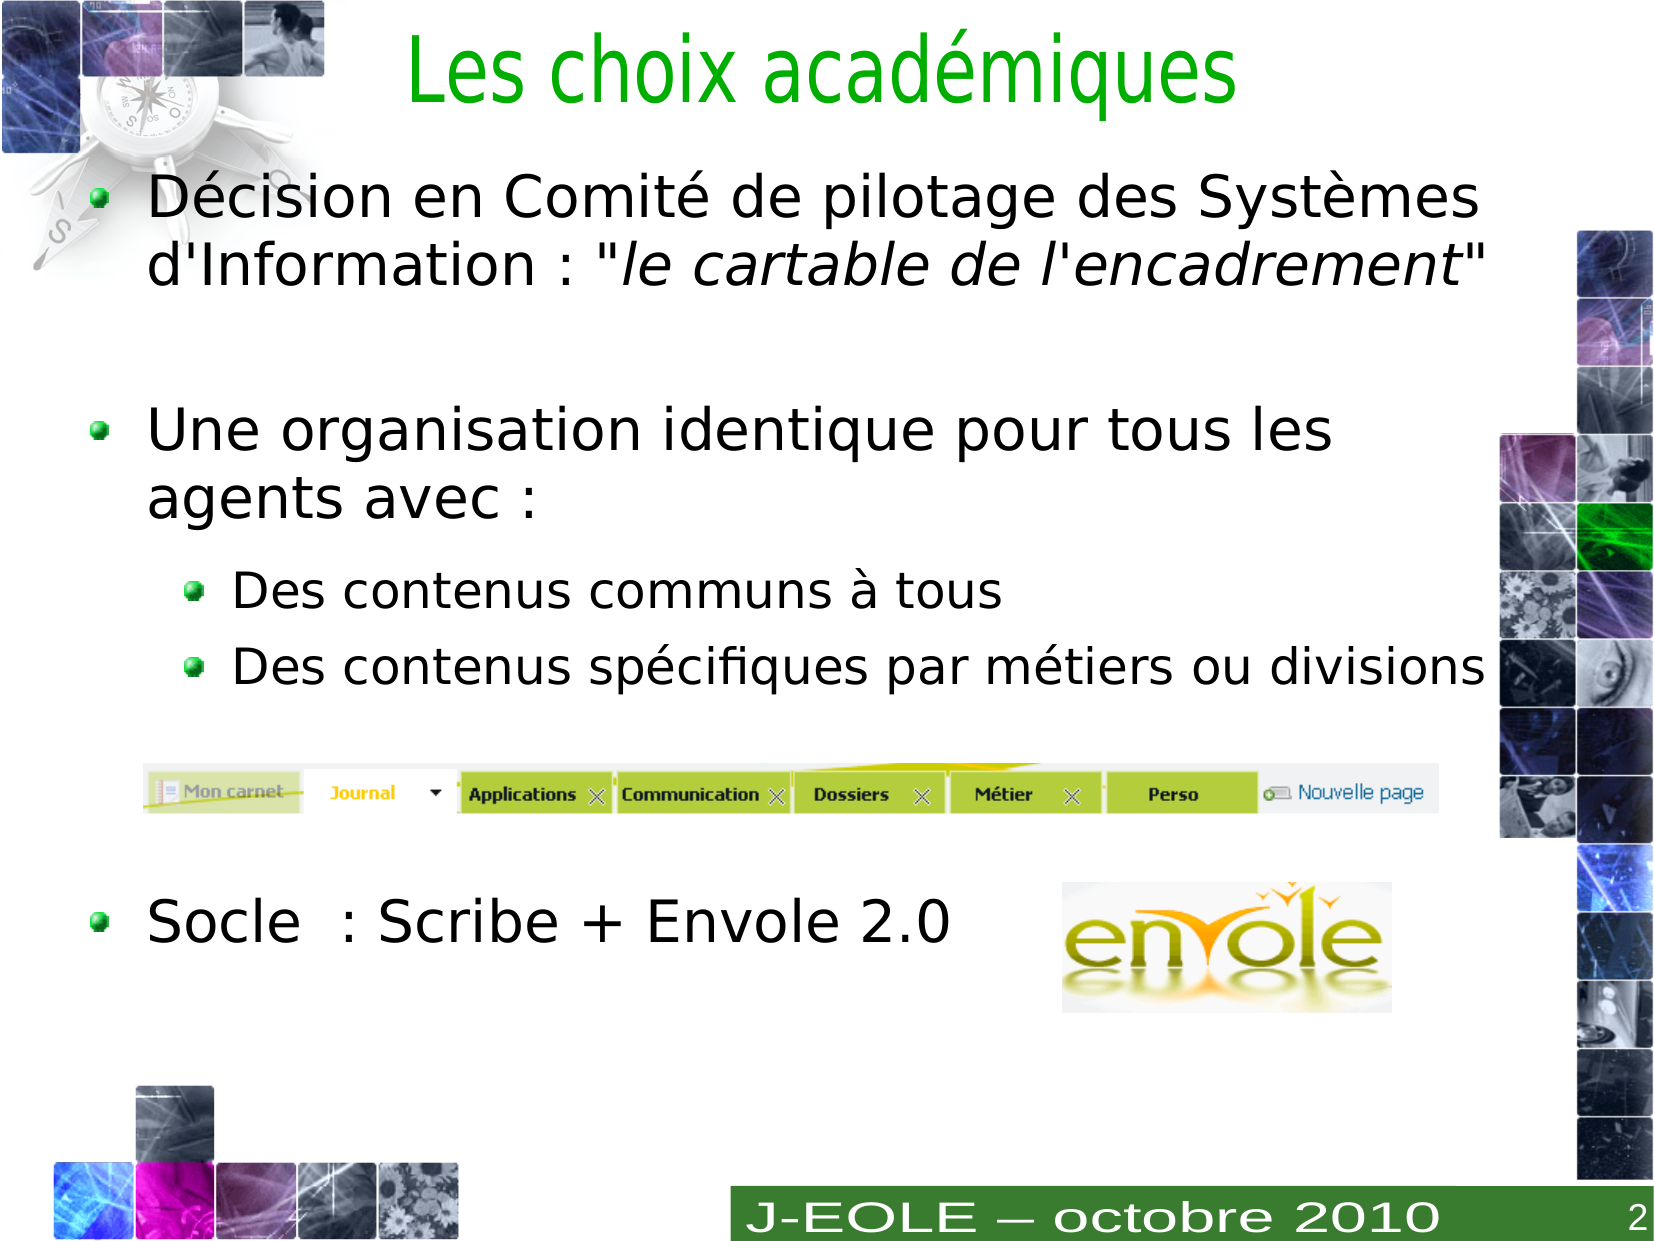

# Les choix académiques
Décision en Comité de pilotage des Systèmes d'Information : "le cartable de l'encadrement"
Une organisation identique pour tous les agents avec :
Des contenus communs à tous
Des contenus spécifiques par métiers ou divisions
Socle : Scribe + Envole 2.0